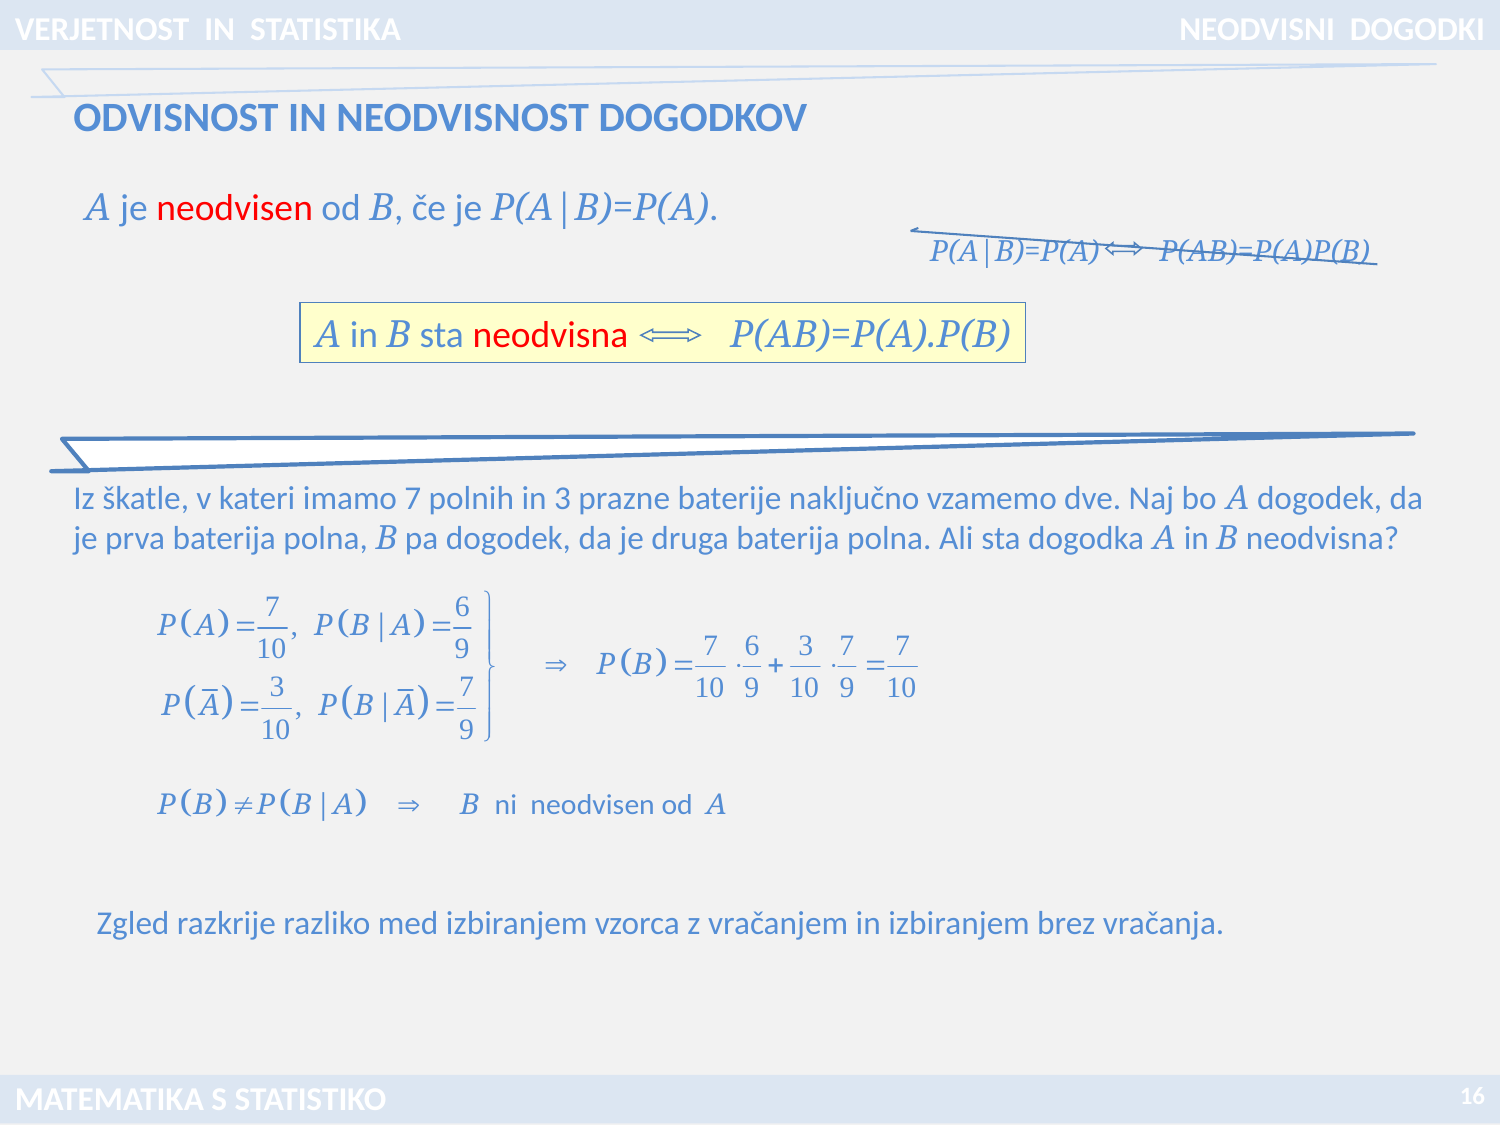

VERJETNOST IN STATISTIKA
NEODVISNI DOGODKI
ODVISNOST IN NEODVISNOST DOGODKOV
A je neodvisen od B, če je P(A|B)=P(A).
P(A|B)=P(A) P(AB)=P(A)P(B)
A in B sta neodvisna P(AB)=P(A).P(B)
Iz škatle, v kateri imamo 7 polnih in 3 prazne baterije naključno vzamemo dve. Naj bo A dogodek, da je prva baterija polna, B pa dogodek, da je druga baterija polna. Ali sta dogodka A in B neodvisna?
Zgled razkrije razliko med izbiranjem vzorca z vračanjem in izbiranjem brez vračanja.
MATEMATIKA S STATISTIKO